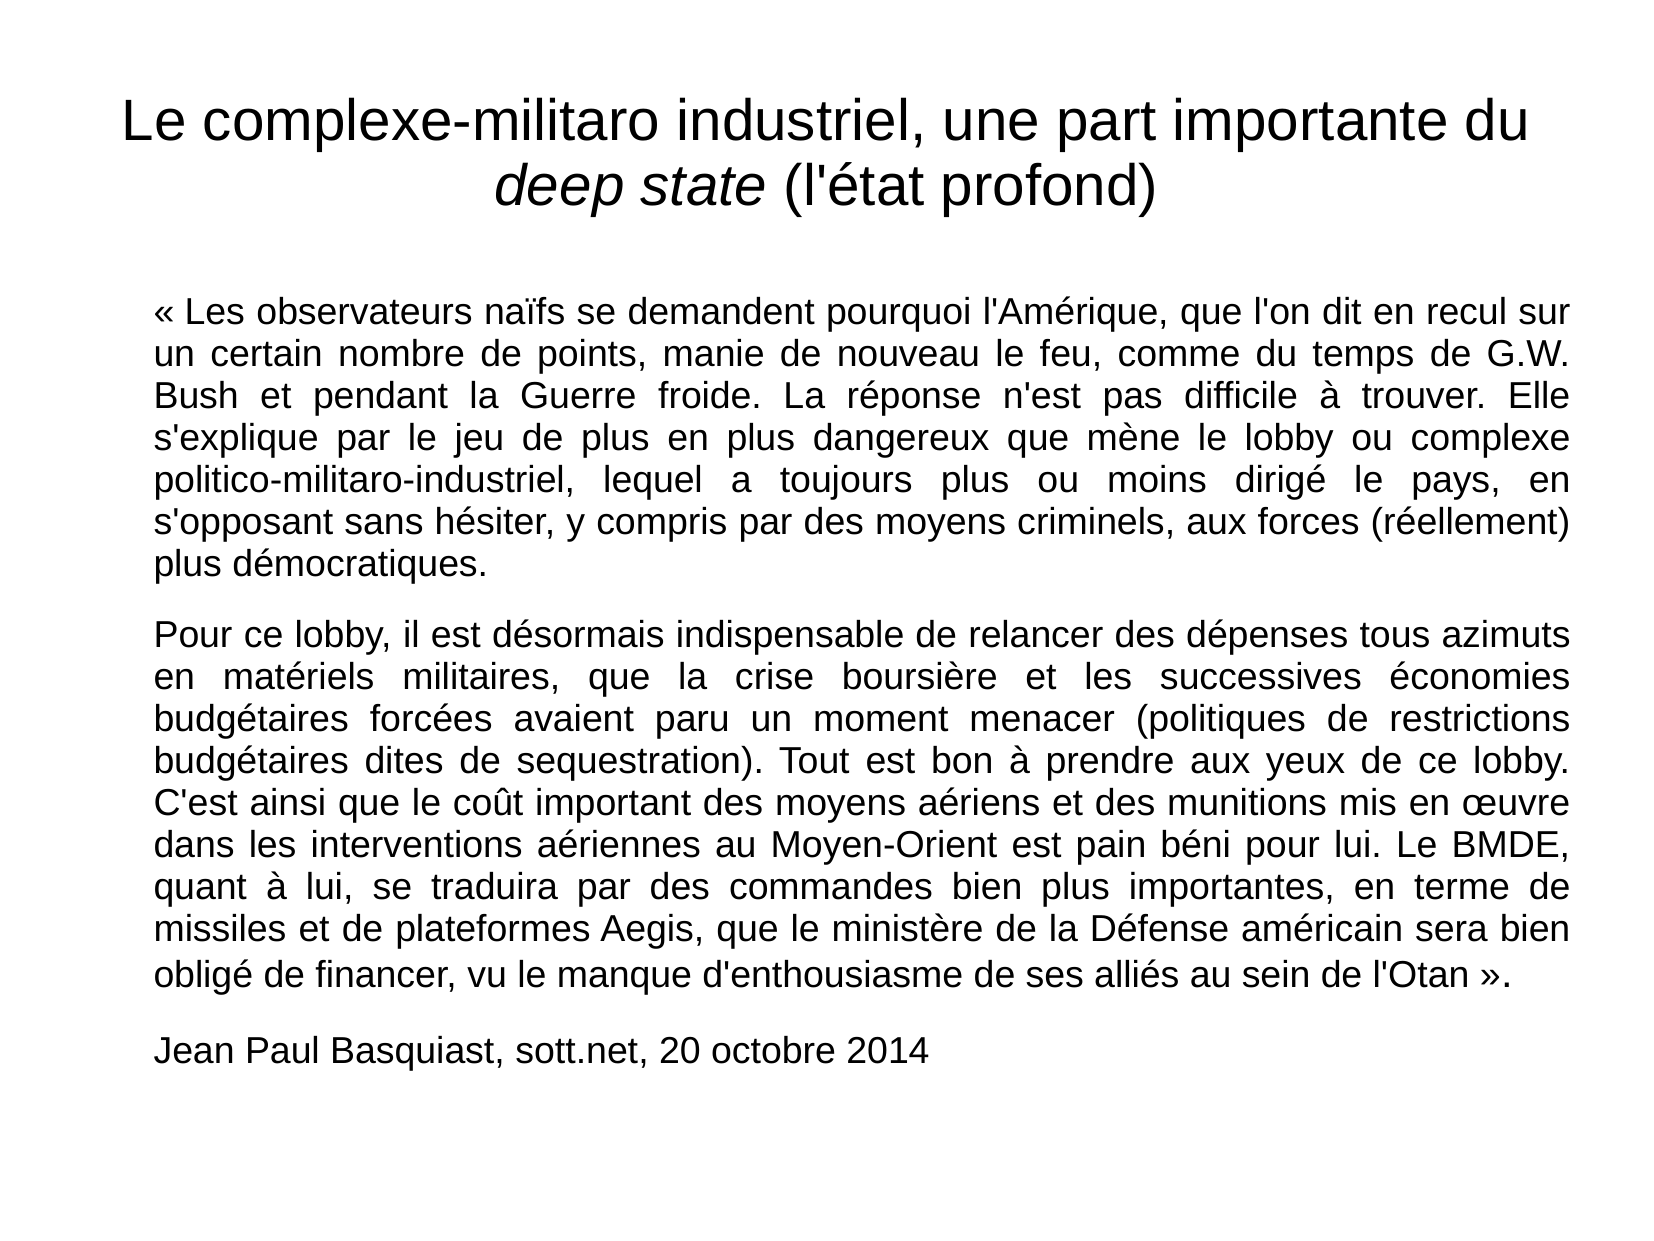

# Le complexe-militaro industriel, une part importante du deep state (l'état profond)
« Les observateurs naïfs se demandent pourquoi l'Amérique, que l'on dit en recul sur un certain nombre de points, manie de nouveau le feu, comme du temps de G.W. Bush et pendant la Guerre froide. La réponse n'est pas difficile à trouver. Elle s'explique par le jeu de plus en plus dangereux que mène le lobby ou complexe politico-militaro-industriel, lequel a toujours plus ou moins dirigé le pays, en s'opposant sans hésiter, y compris par des moyens criminels, aux forces (réellement) plus démocratiques.
Pour ce lobby, il est désormais indispensable de relancer des dépenses tous azimuts en matériels militaires, que la crise boursière et les successives économies budgétaires forcées avaient paru un moment menacer (politiques de restrictions budgétaires dites de sequestration). Tout est bon à prendre aux yeux de ce lobby. C'est ainsi que le coût important des moyens aériens et des munitions mis en œuvre dans les interventions aériennes au Moyen-Orient est pain béni pour lui. Le BMDE, quant à lui, se traduira par des commandes bien plus importantes, en terme de missiles et de plateformes Aegis, que le ministère de la Défense américain sera bien obligé de financer, vu le manque d'enthousiasme de ses alliés au sein de l'Otan ».
Jean Paul Basquiast, sott.net, 20 octobre 2014